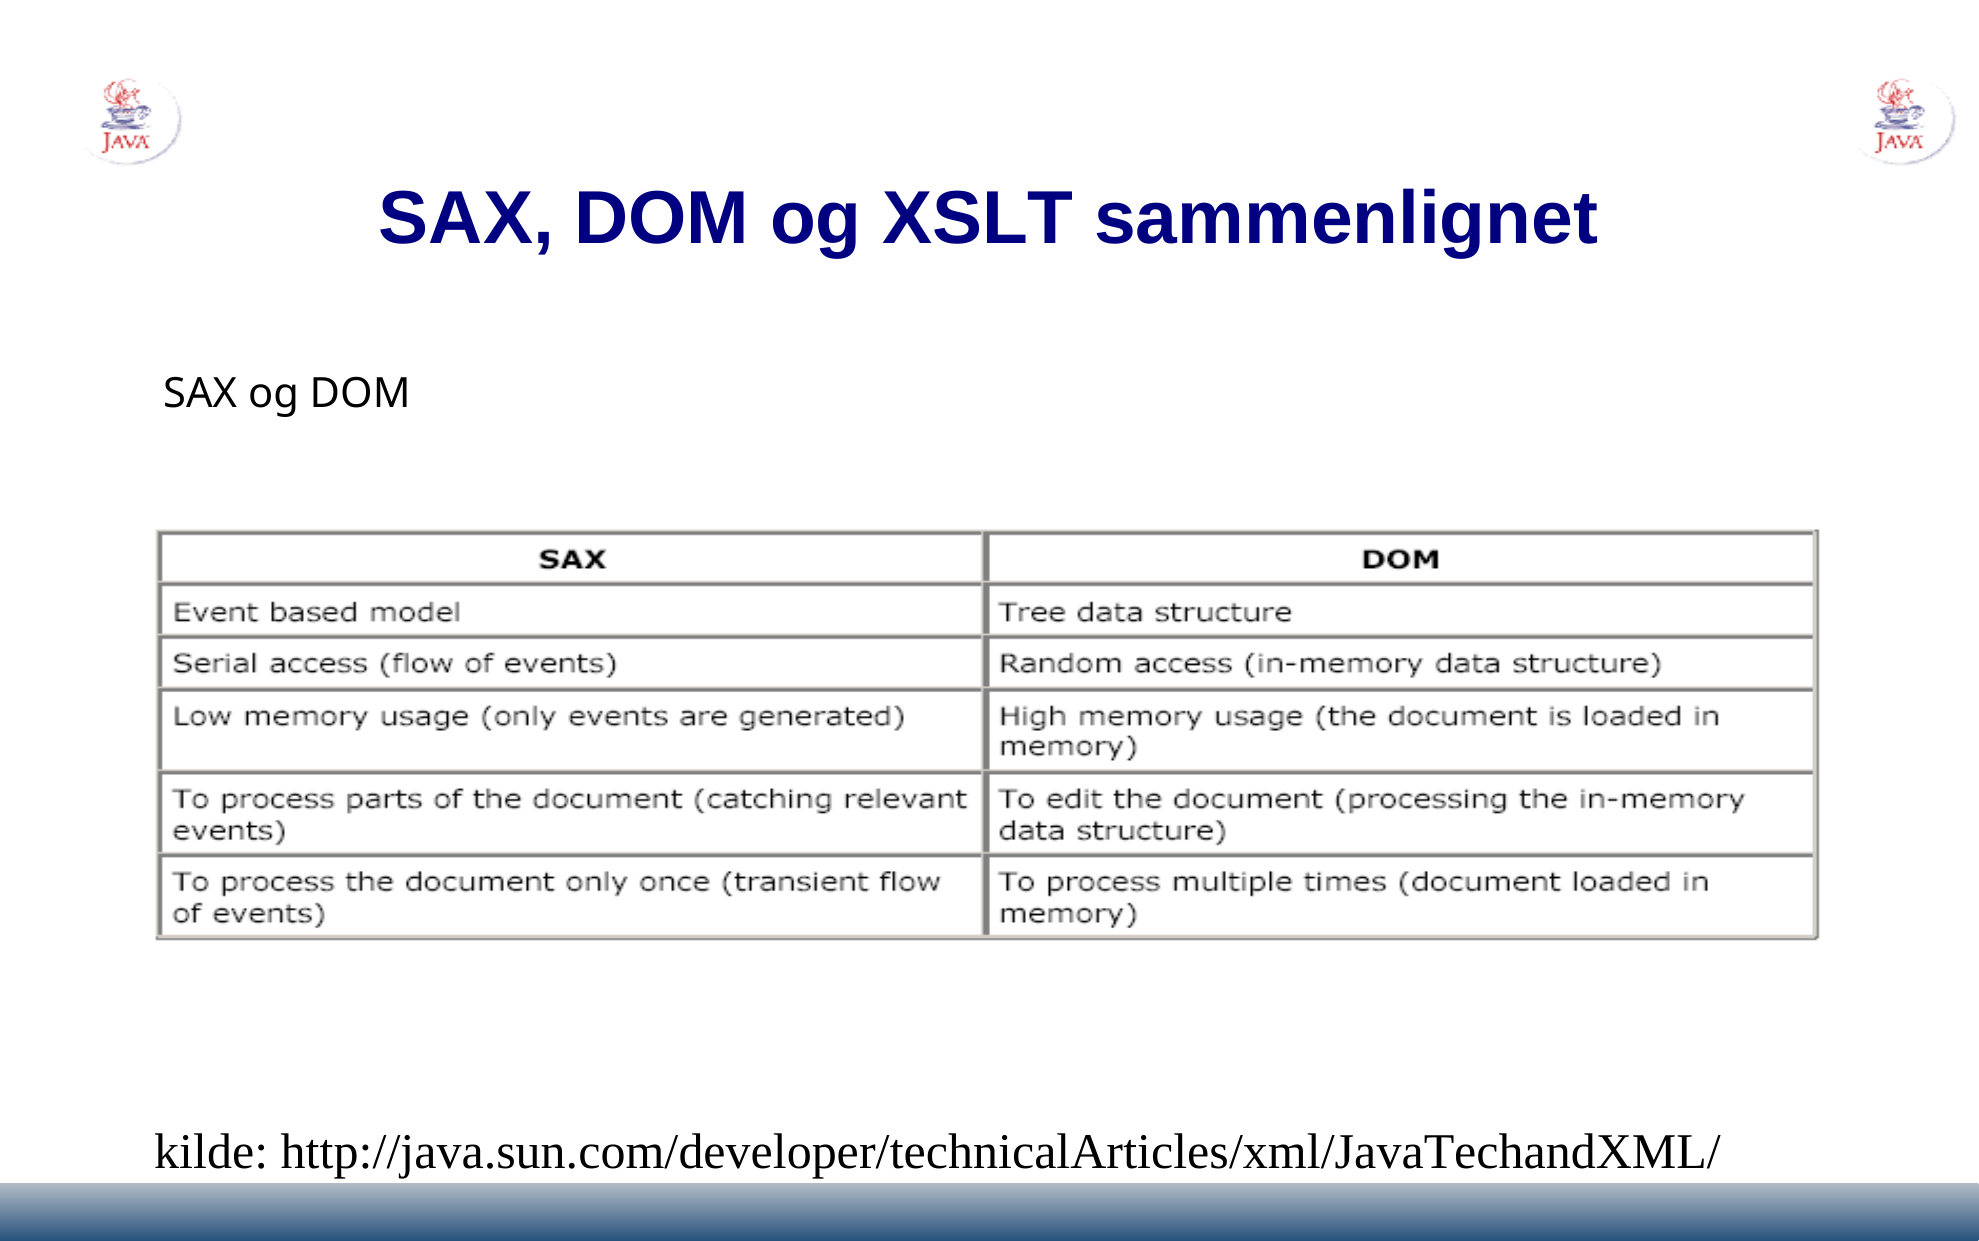

# SAX, DOM og XSLT sammenlignet
SAX og DOM
kilde: http://java.sun.com/developer/technicalArticles/xml/JavaTechandXML/